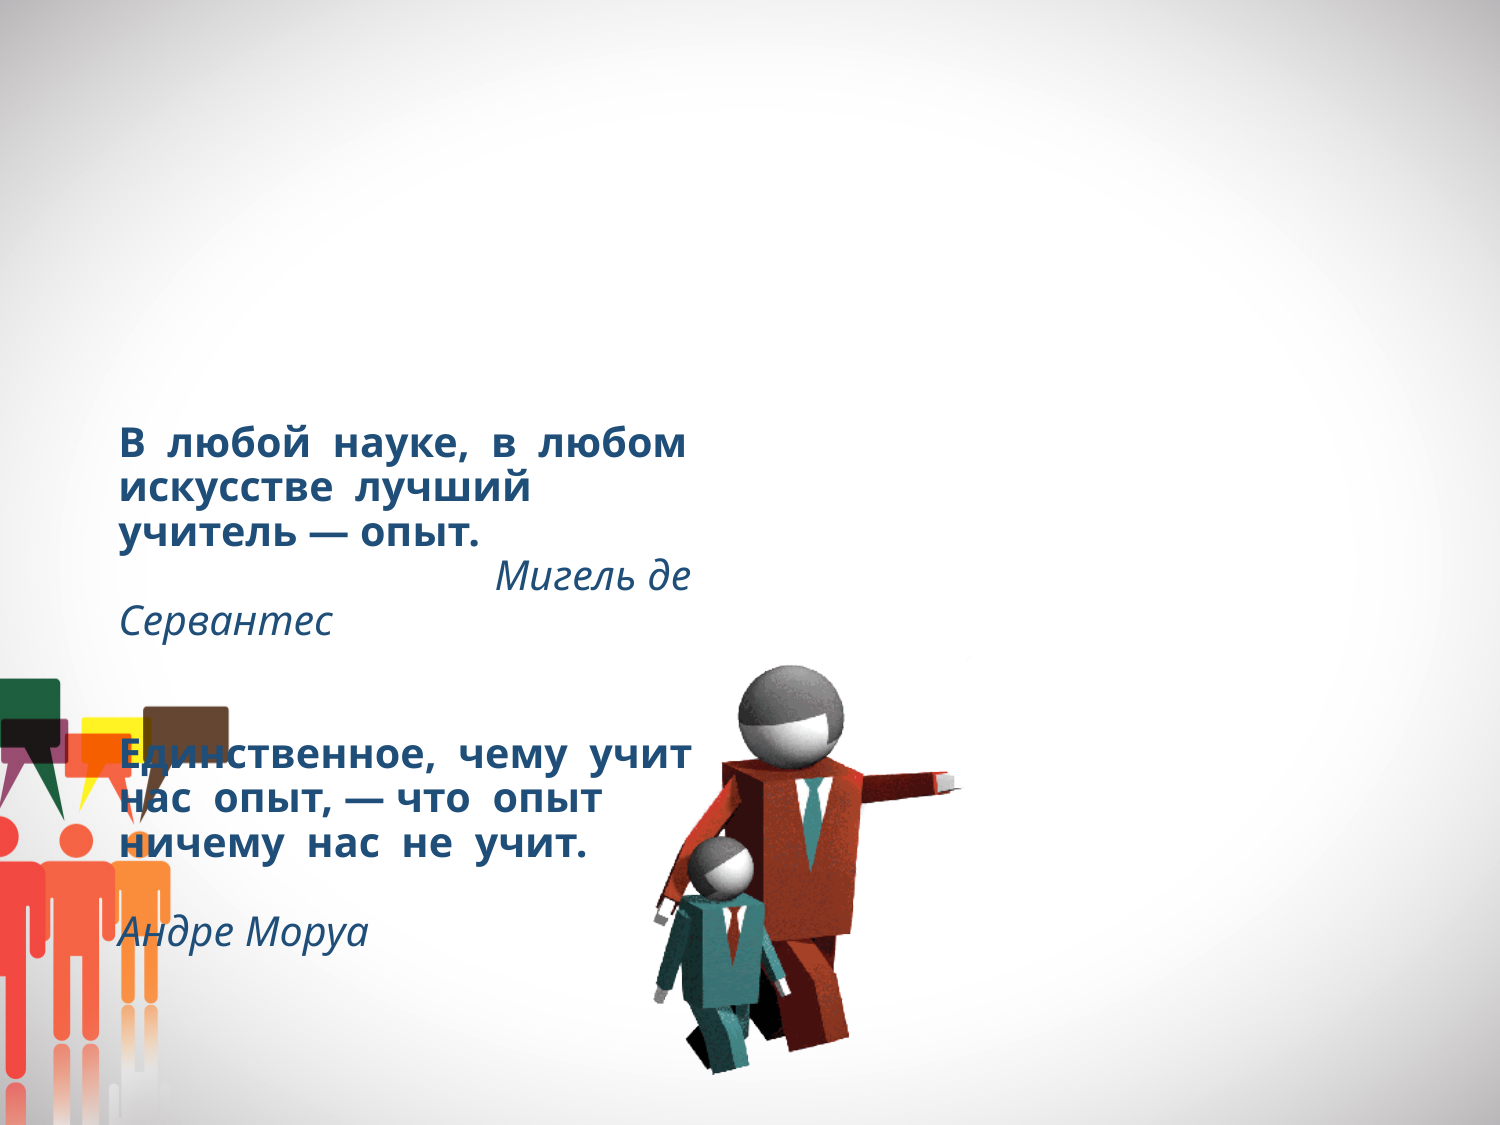

# В любой науке, в любом искусстве лучший учитель — опыт. Мигель де Сервантес   Единственное, чему учит нас опыт, — что опыт ничему нас не учит. Андре Моруа